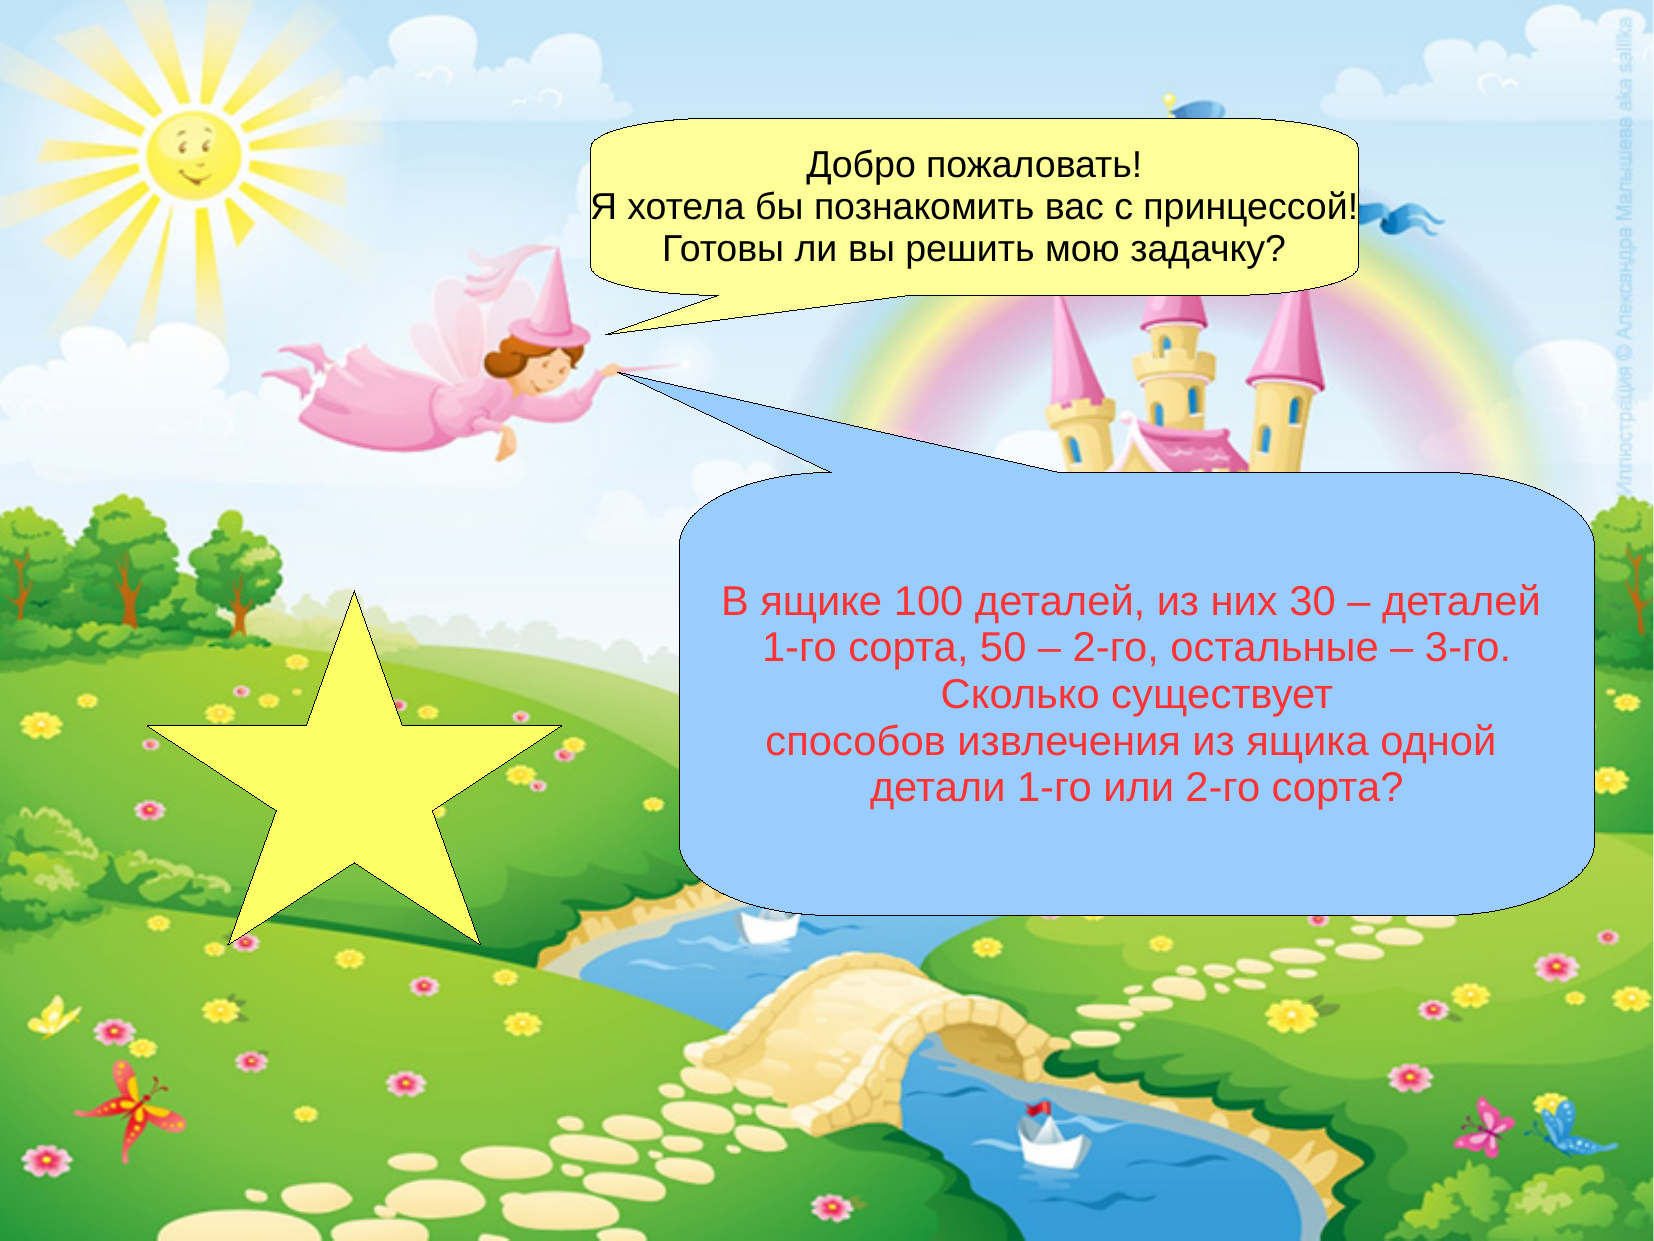

Добро пожаловать!
Я хотела бы познакомить вас с принцессой!
Готовы ли вы решить мою задачку?
В ящике 100 деталей, из них 30 – деталей
1-го сорта, 50 – 2-го, остальные – 3-го.
 Сколько существует
способов извлечения из ящика одной
детали 1-го или 2-го сорта?